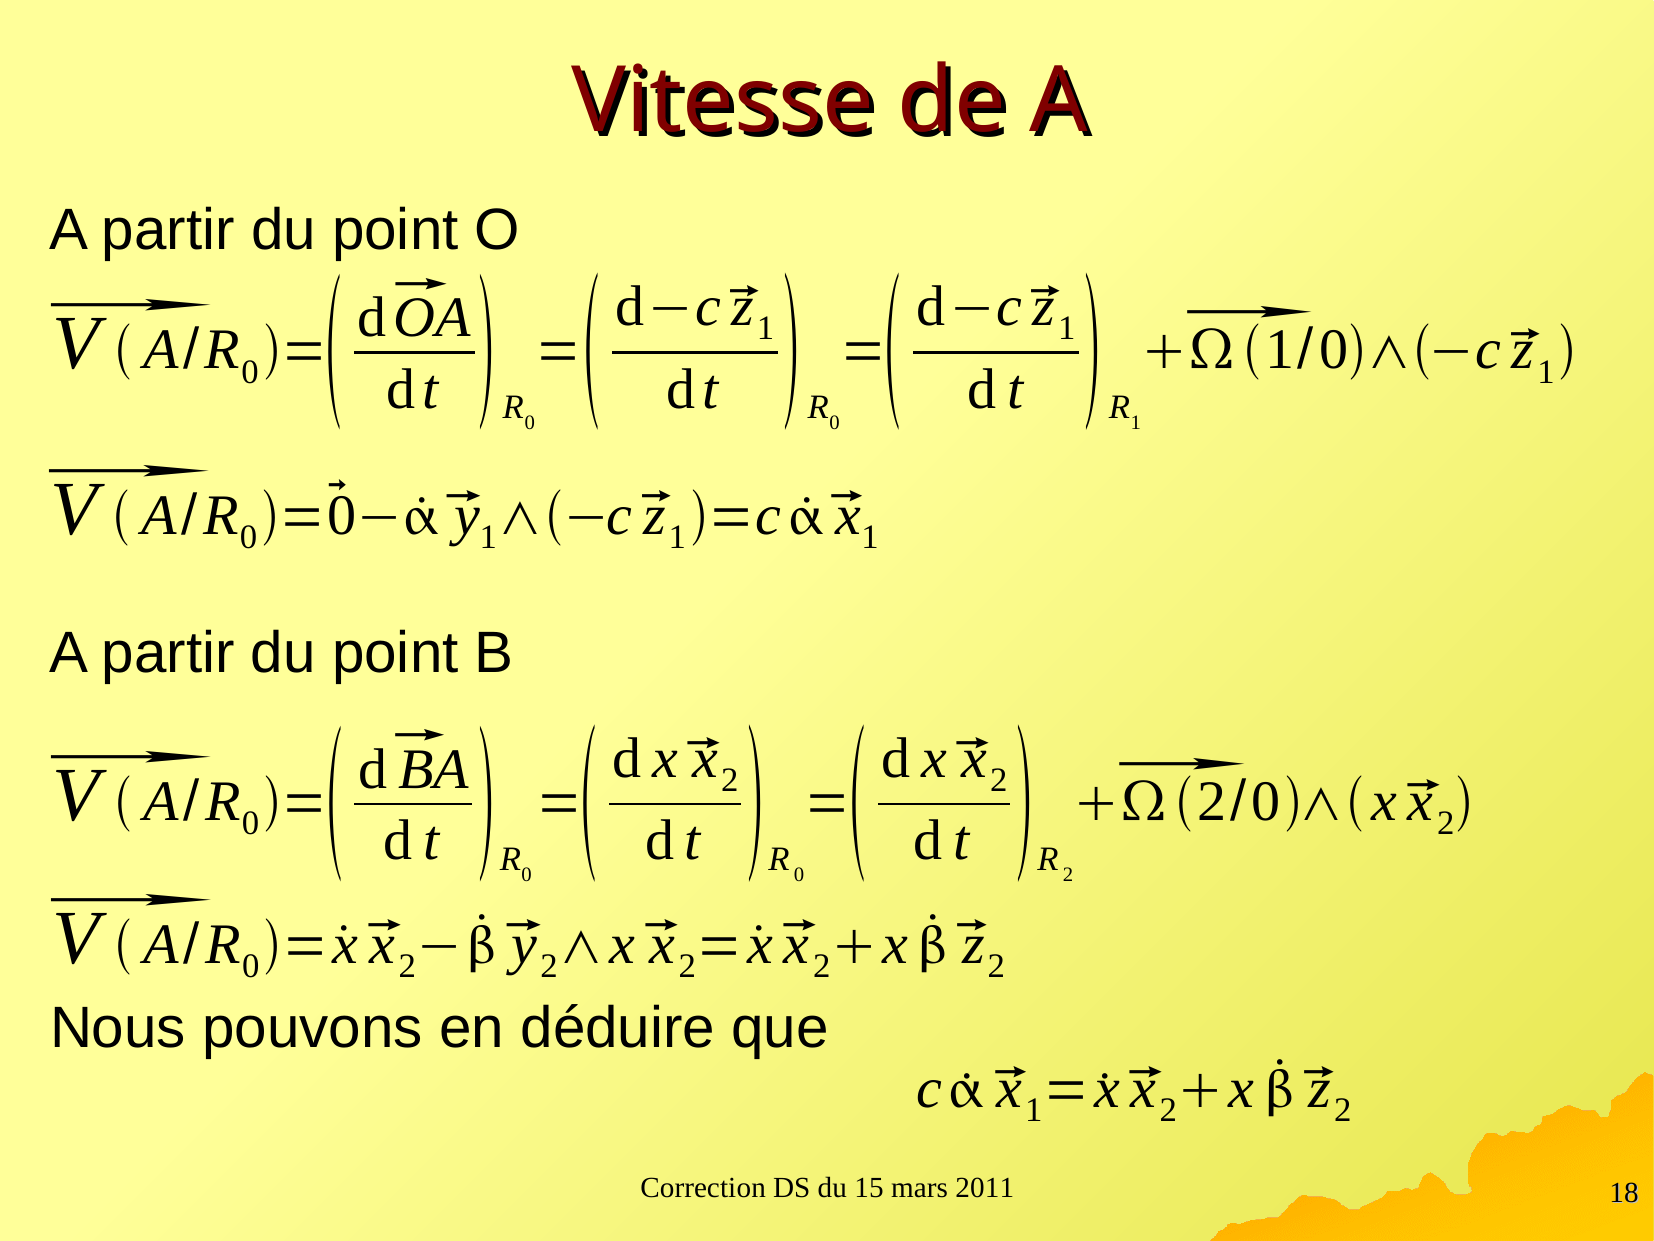

# Vitesse de A
A partir du point O
A partir du point B
Nous pouvons en déduire que
Correction DS du 15 mars 2011